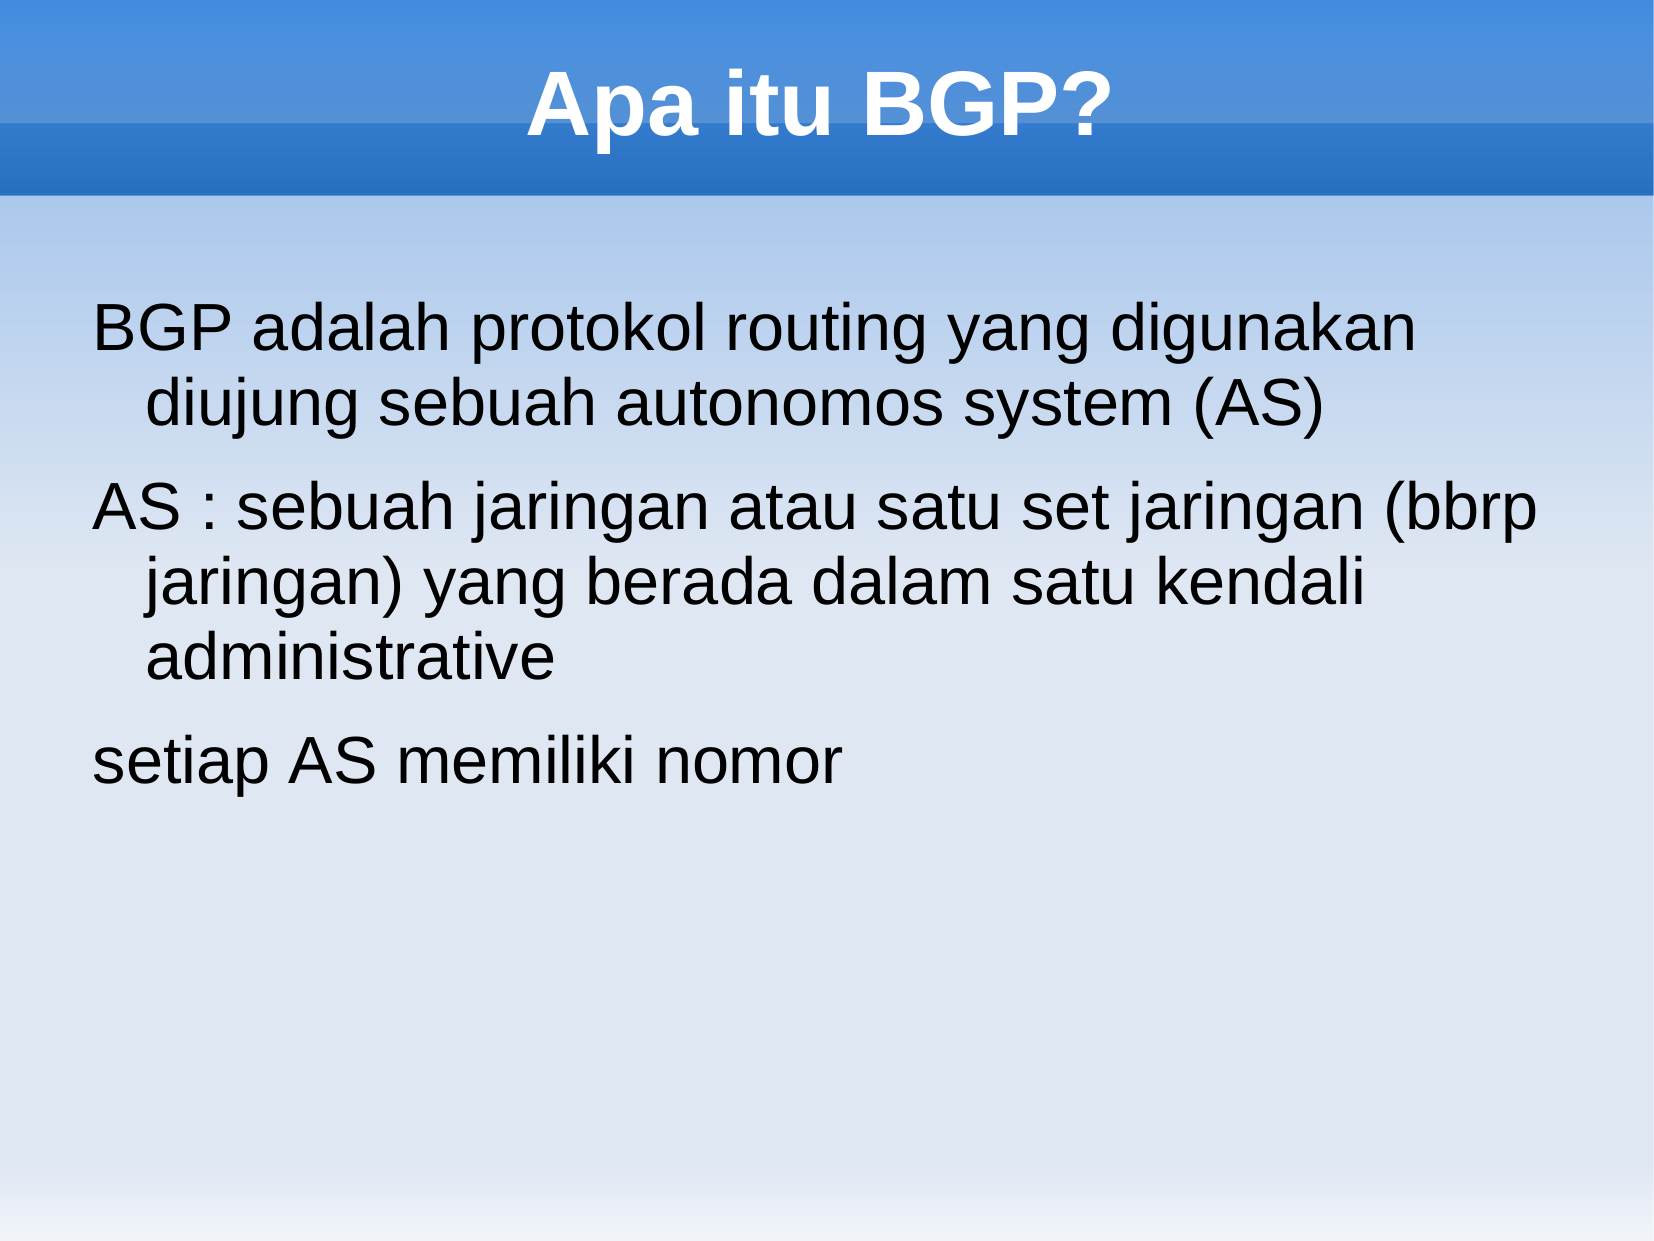

# Apa itu BGP?
BGP adalah protokol routing yang digunakan diujung sebuah autonomos system (AS)
AS : sebuah jaringan atau satu set jaringan (bbrp jaringan) yang berada dalam satu kendali administrative
setiap AS memiliki nomor